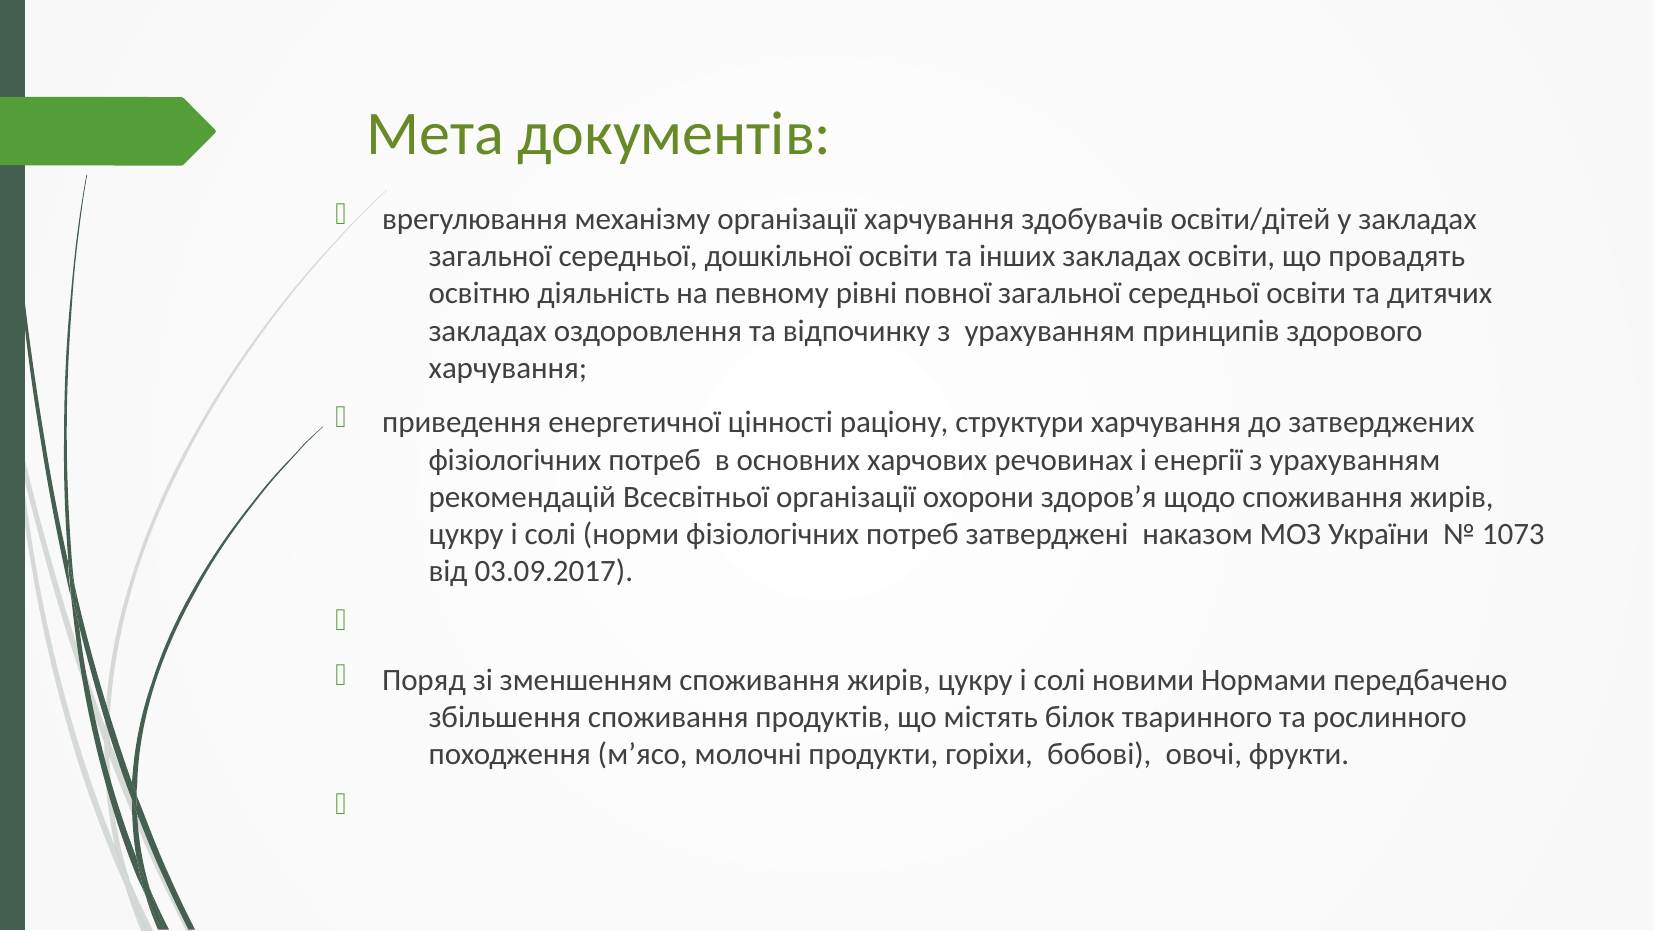

# Мета документів:
врегулювання механізму організації харчування здобувачів освіти/дітей у закладах загальної середньої, дошкільної освіти та інших закладах освіти, що провадять освітню діяльність на певному рівні повної загальної середньої освіти та дитячих закладах оздоровлення та відпочинку з урахуванням принципів здорового харчування;
приведення енергетичної цінності раціону, структури харчування до затверджених фізіологічних потреб в основних харчових речовинах і енергії з урахуванням рекомендацій Всесвітньої організації охорони здоров’я щодо споживання жирів, цукру і солі (норми фізіологічних потреб затверджені наказом МОЗ України № 1073 від 03.09.2017).
Поряд зі зменшенням споживання жирів, цукру і солі новими Нормами передбачено збільшення споживання продуктів, що містять білок тваринного та рослинного походження (м’ясо, молочні продукти, горіхи, бобові), овочі, фрукти.